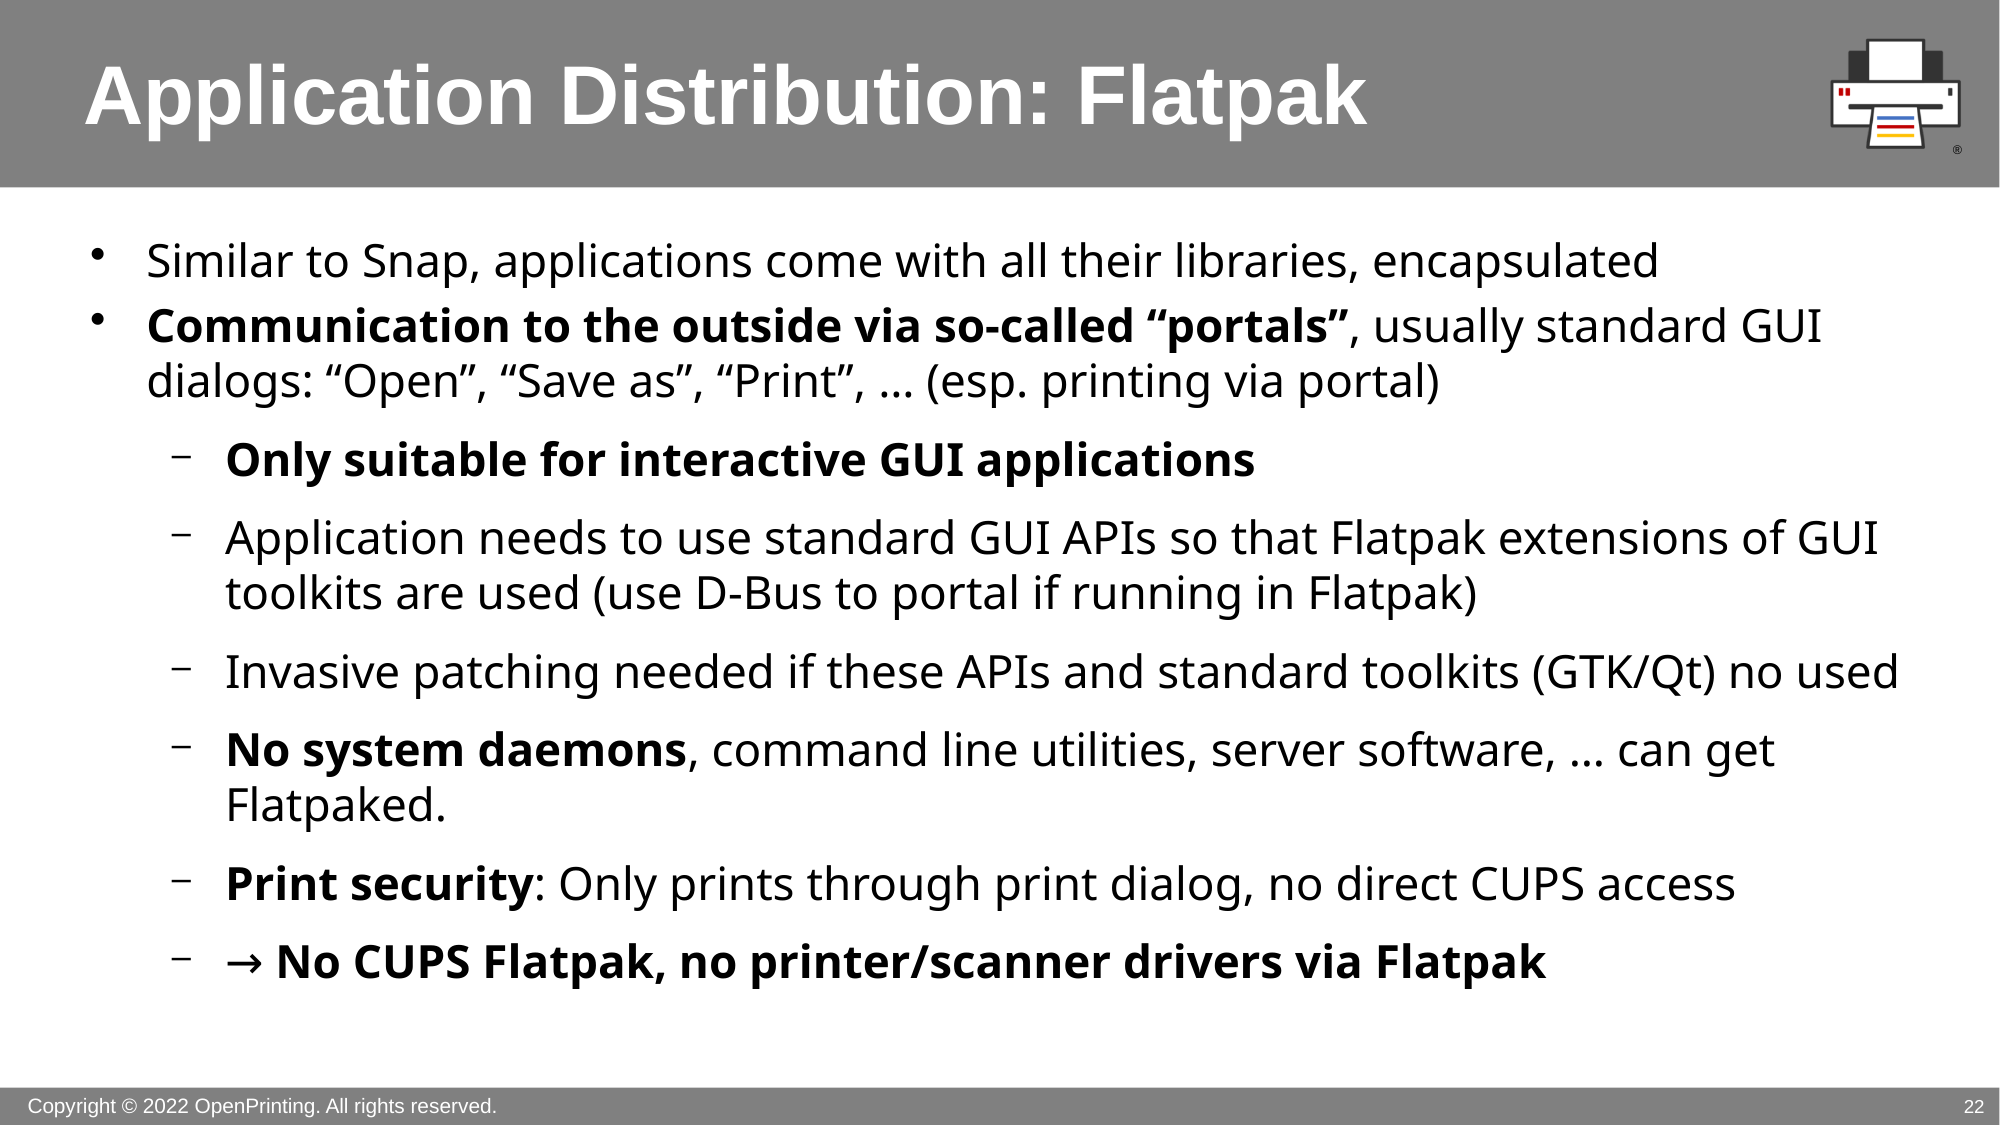

Application Distribution: Flatpak
# Similar to Snap, applications come with all their libraries, encapsulated
Communication to the outside via so-called “portals”, usually standard GUI dialogs: “Open”, “Save as”, “Print”, … (esp. printing via portal)
Only suitable for interactive GUI applications
Application needs to use standard GUI APIs so that Flatpak extensions of GUI toolkits are used (use D-Bus to portal if running in Flatpak)
Invasive patching needed if these APIs and standard toolkits (GTK/Qt) no used
No system daemons, command line utilities, server software, … can get Flatpaked.
Print security: Only prints through print dialog, no direct CUPS access
→ No CUPS Flatpak, no printer/scanner drivers via Flatpak